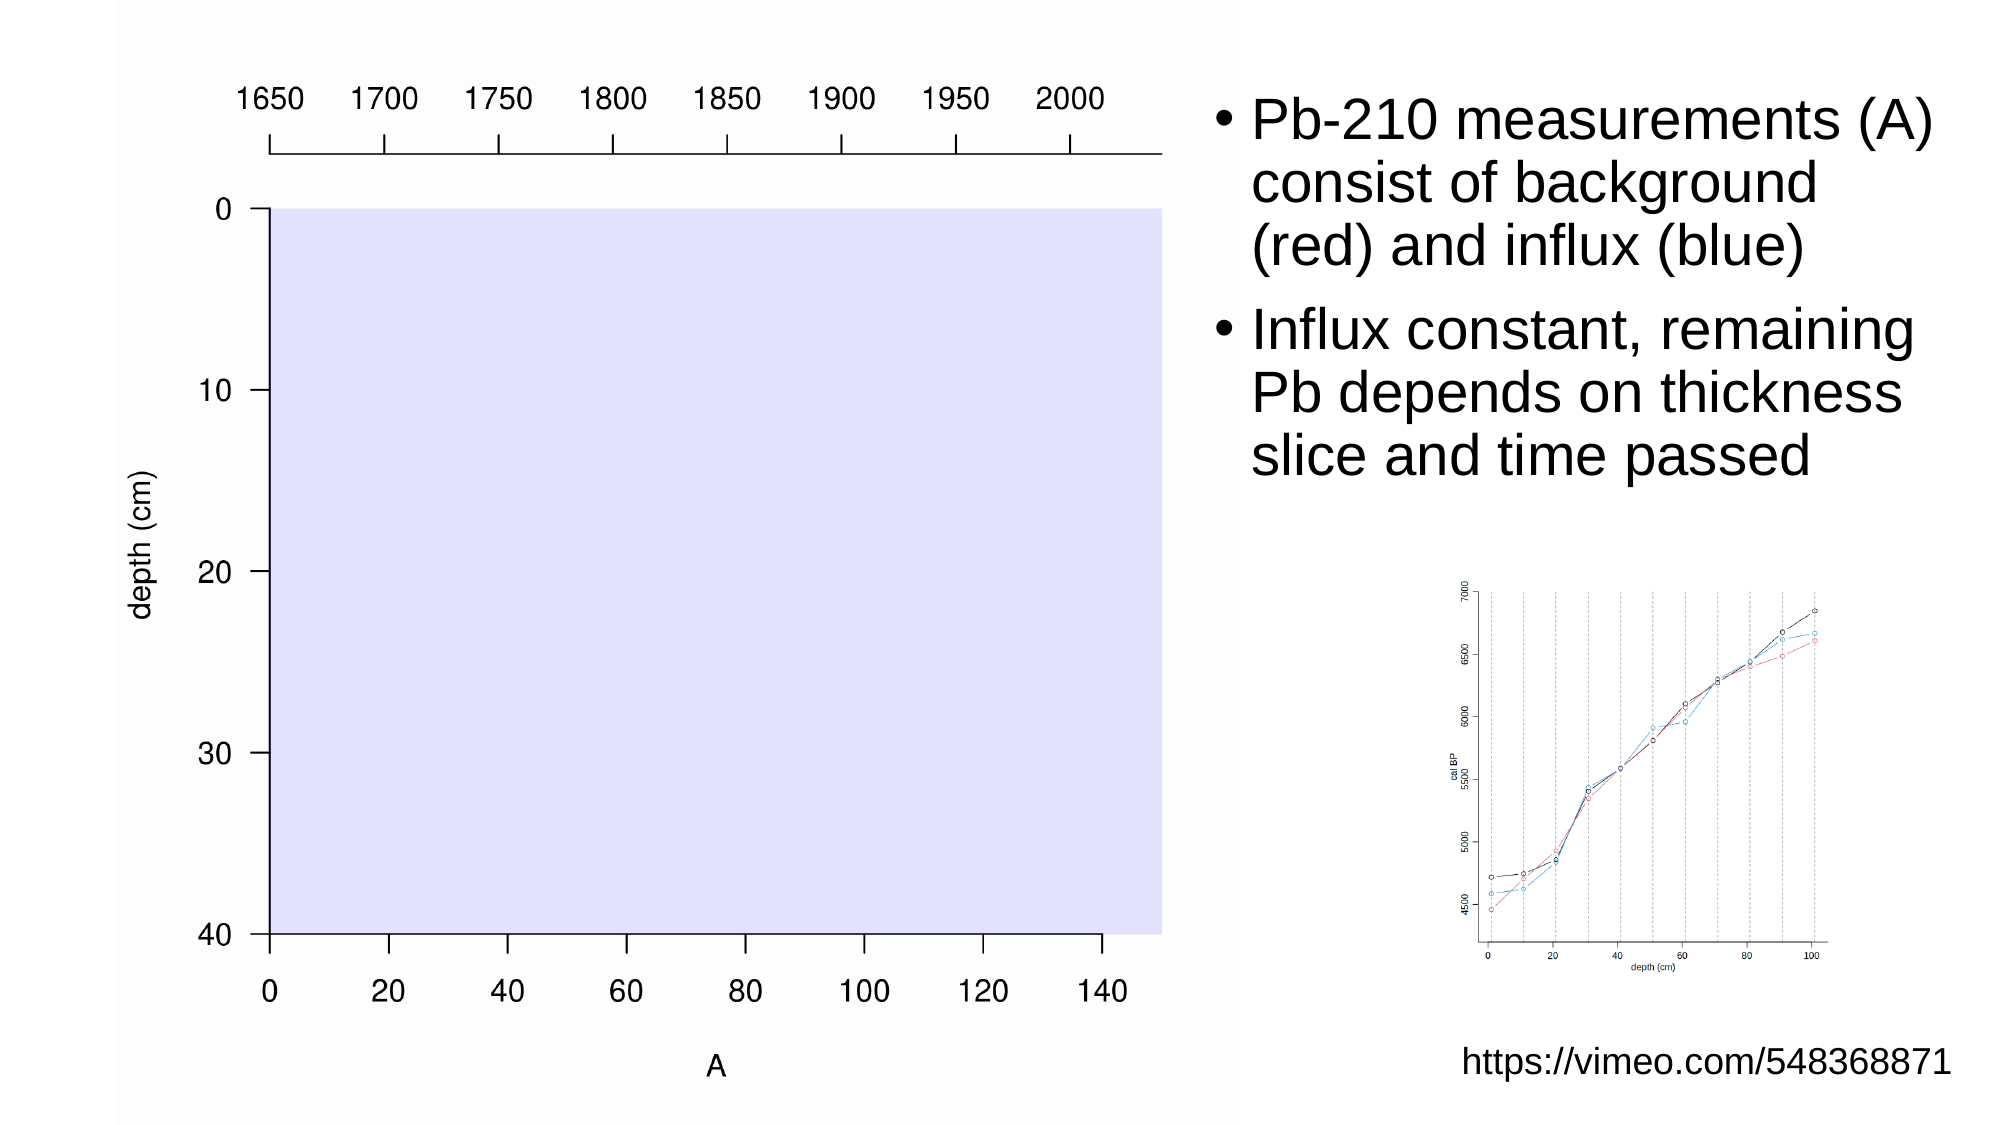

Pb-210 measurements (A) consist of background (red) and influx (blue)
Influx constant, remaining Pb depends on thickness slice and time passed
https://vimeo.com/548368871